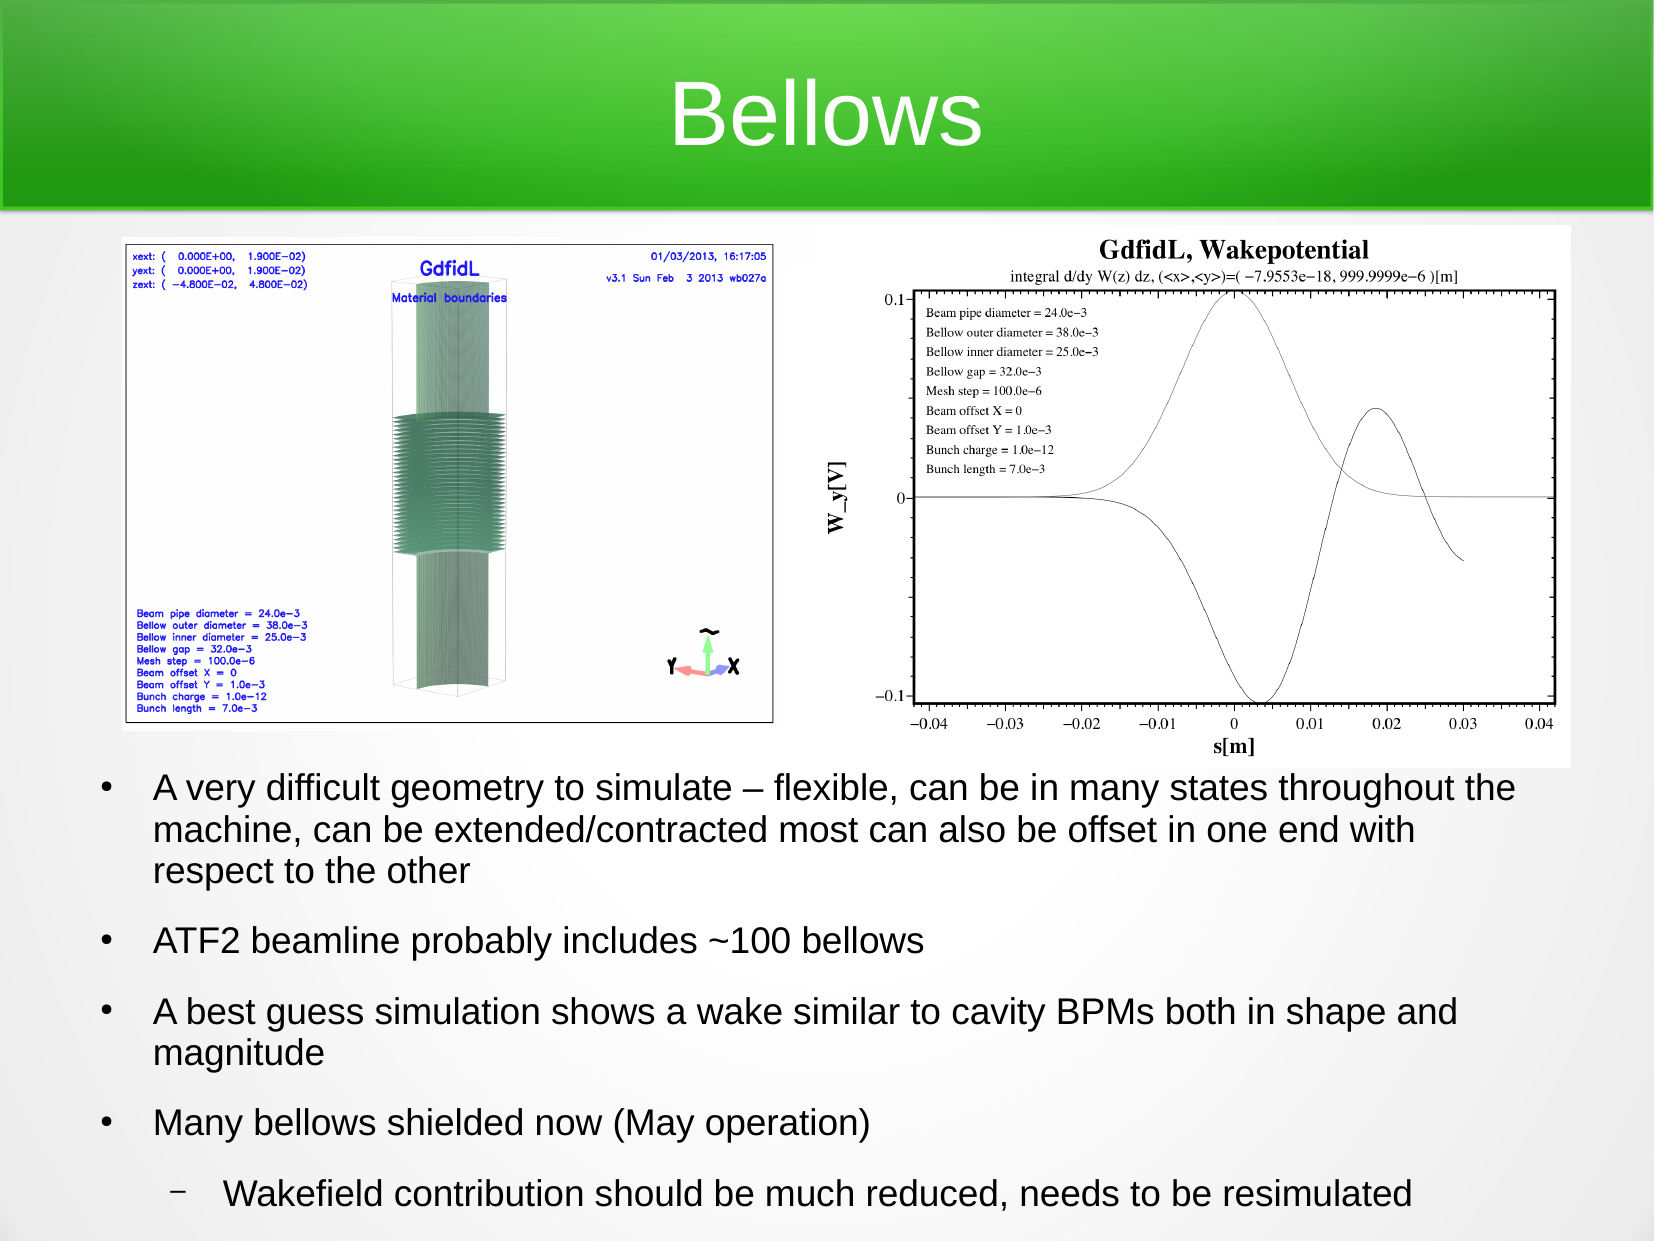

# Bellows
A very difficult geometry to simulate – flexible, can be in many states throughout the machine, can be extended/contracted most can also be offset in one end with respect to the other
ATF2 beamline probably includes ~100 bellows
A best guess simulation shows a wake similar to cavity BPMs both in shape and magnitude
Many bellows shielded now (May operation)
Wakefield contribution should be much reduced, needs to be resimulated